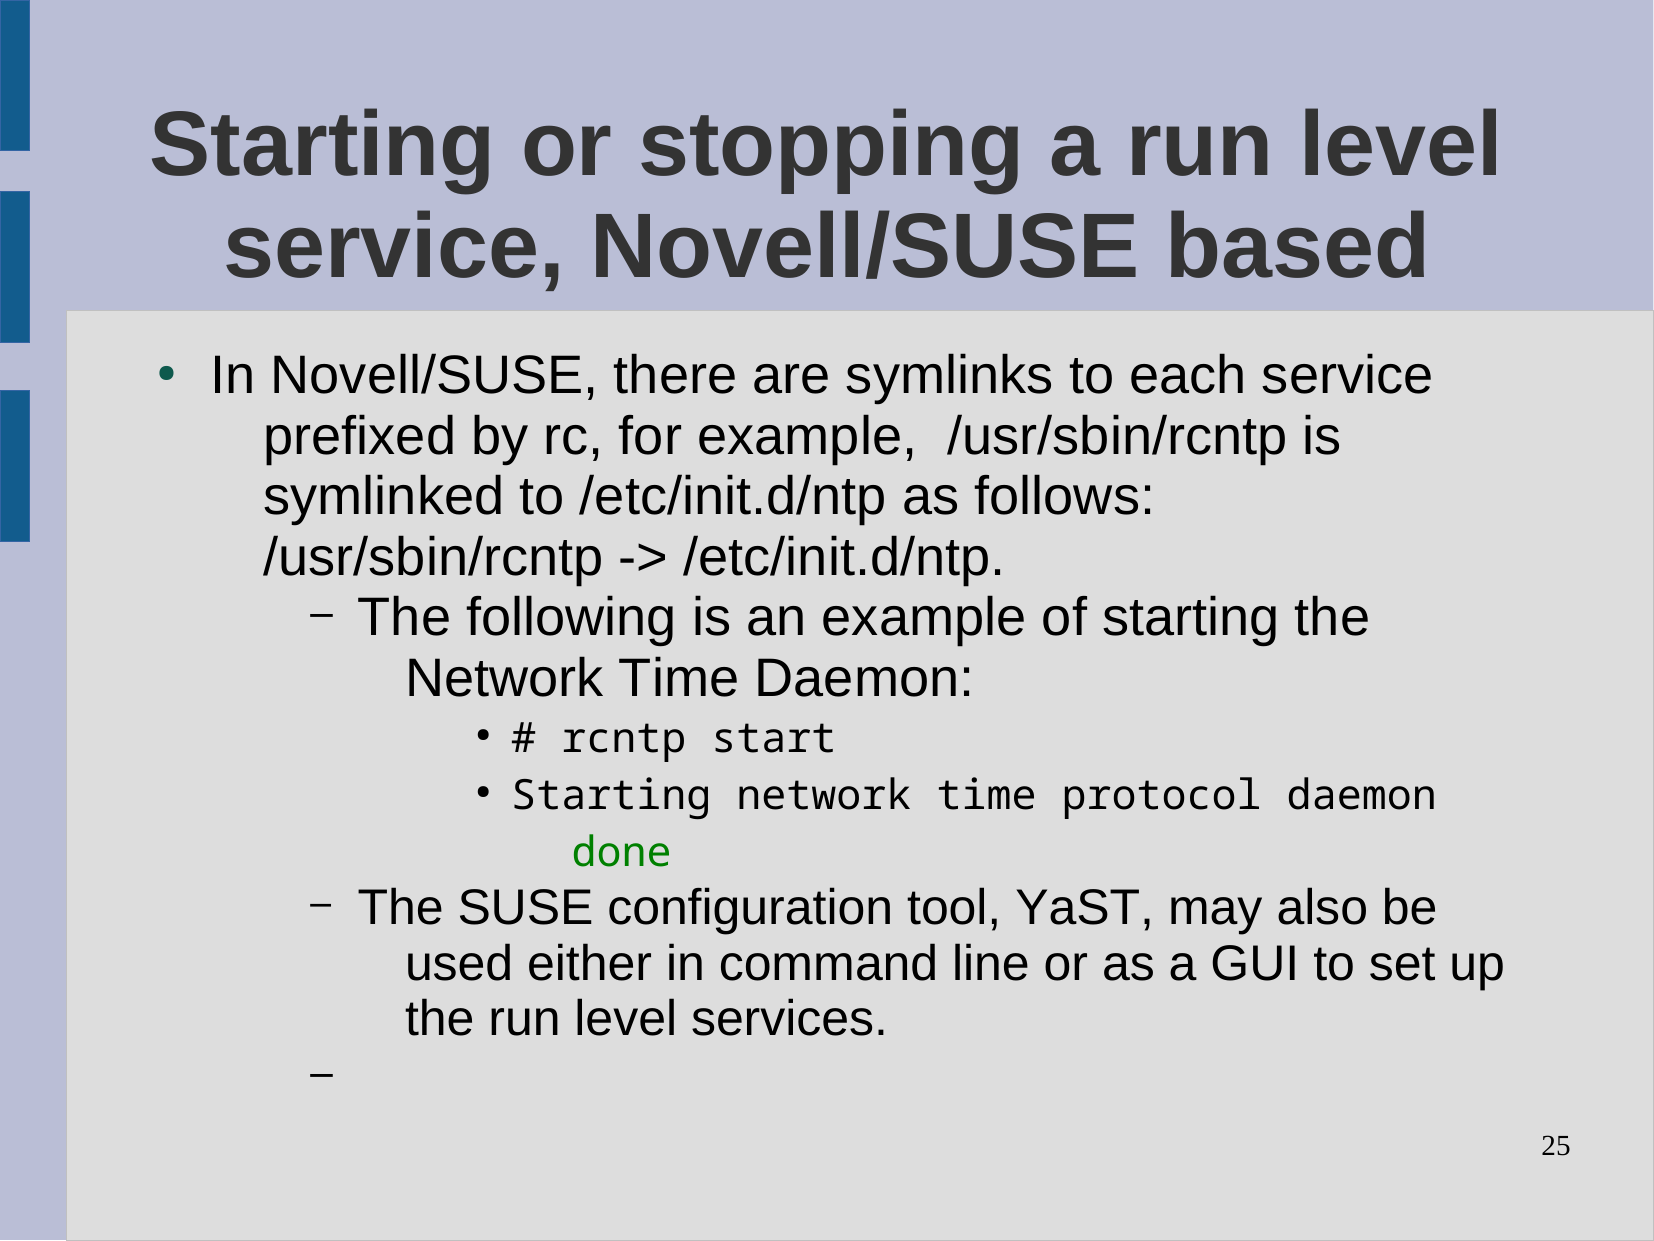

# Starting or stopping a run level service, Novell/SUSE based
In Novell/SUSE, there are symlinks to each service prefixed by rc, for example, /usr/sbin/rcntp is symlinked to /etc/init.d/ntp as follows:
/usr/sbin/rcntp -> /etc/init.d/ntp.
The following is an example of starting the Network Time Daemon:
# rcntp start
Starting network time protocol daemon done
The SUSE configuration tool, YaST, may also be used either in command line or as a GUI to set up the run level services.
25